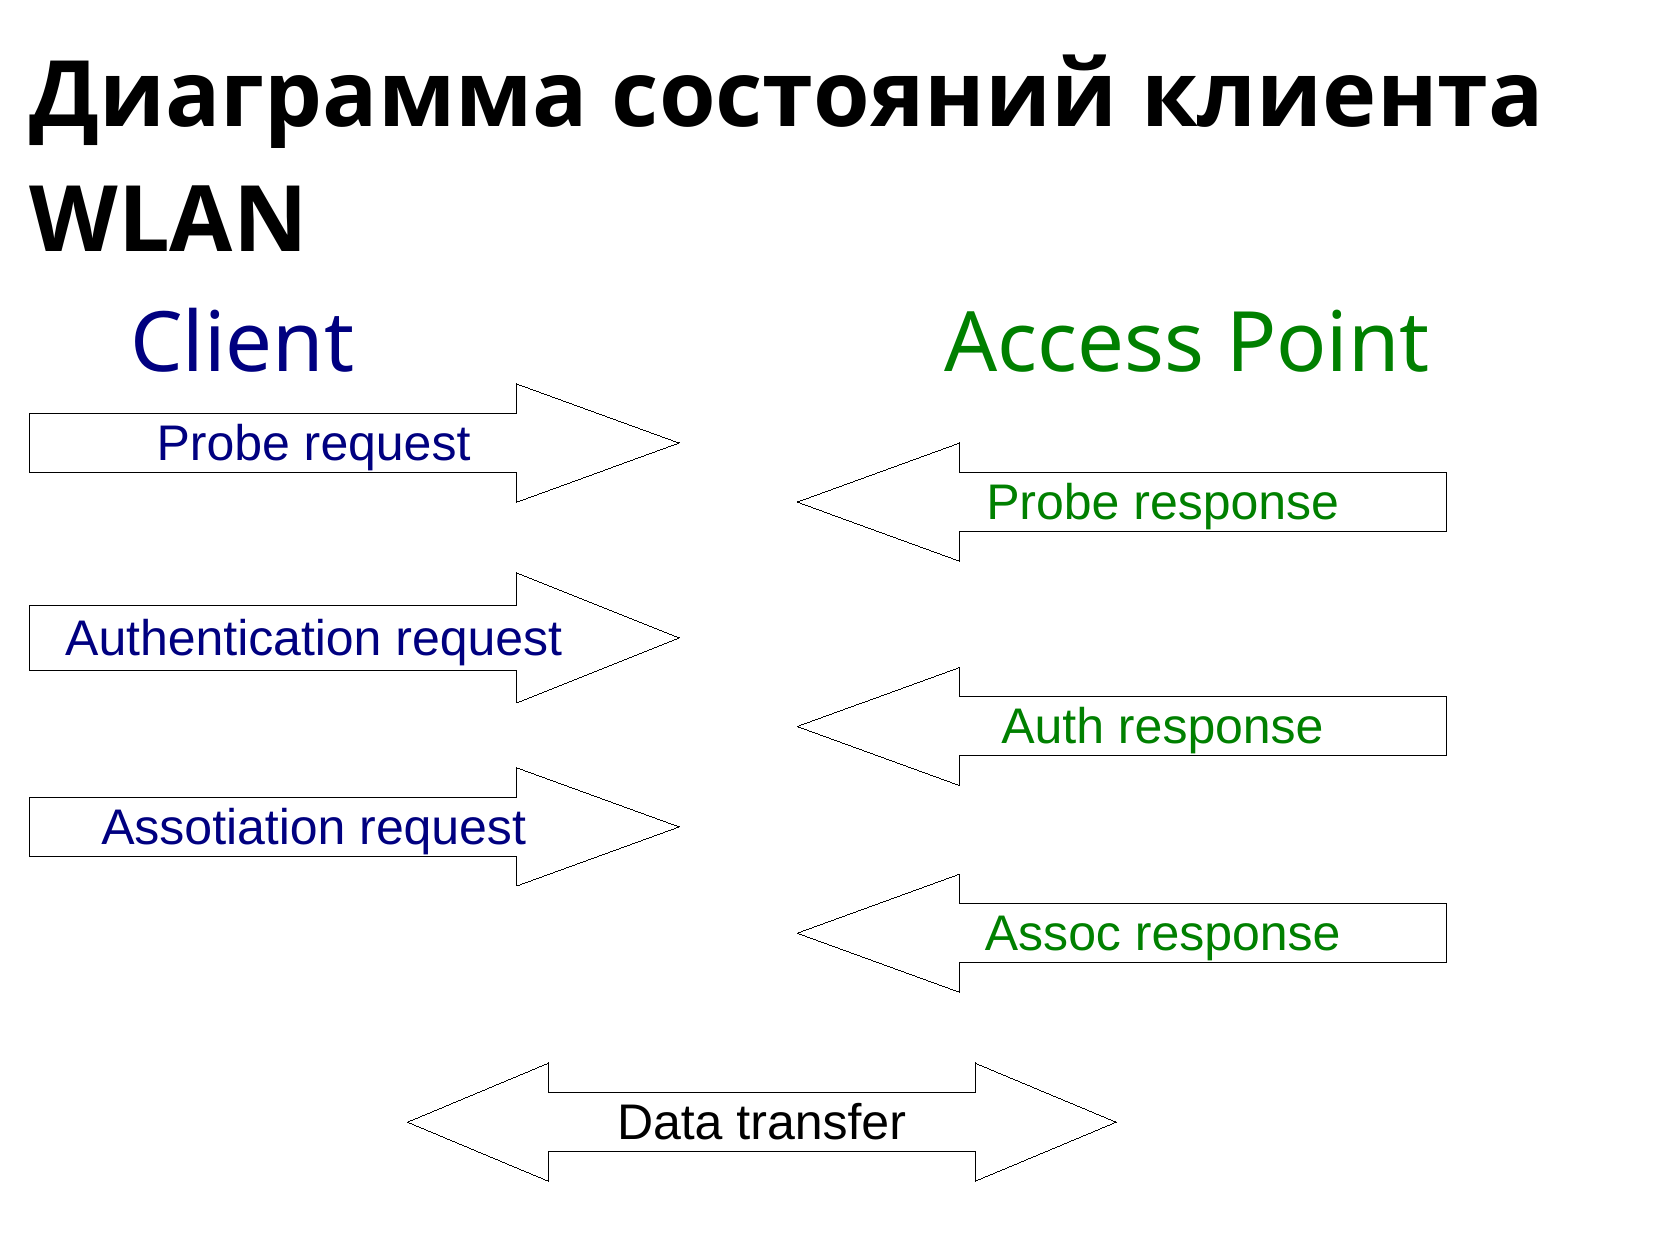

Диаграмма состояний клиента WLAN
Client
Access Point
Probe request
Probe response
Authentication request
Auth response
Assotiation request
Assoc response
Data transfer